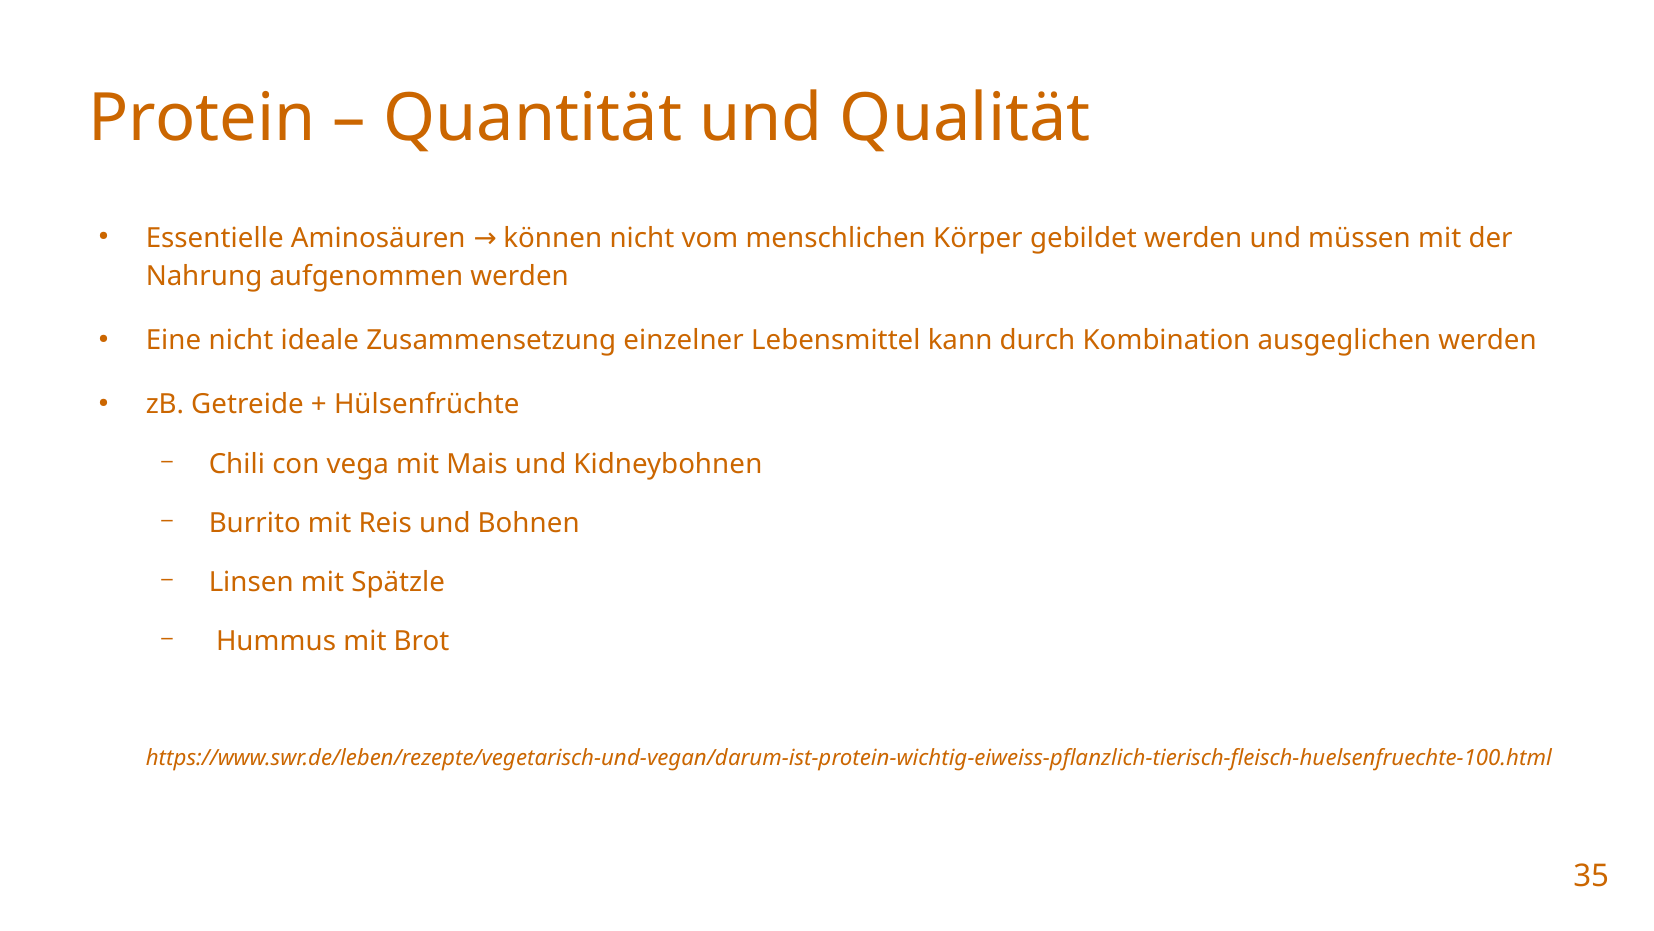

# Protein – Quantität und Qualität
Essentielle Aminosäuren → können nicht vom menschlichen Körper gebildet werden und müssen mit der Nahrung aufgenommen werden
Eine nicht ideale Zusammensetzung einzelner Lebensmittel kann durch Kombination ausgeglichen werden
zB. Getreide + Hülsenfrüchte
Chili con vega mit Mais und Kidneybohnen
Burrito mit Reis und Bohnen
Linsen mit Spätzle
 Hummus mit Brot
https://www.swr.de/leben/rezepte/vegetarisch-und-vegan/darum-ist-protein-wichtig-eiweiss-pflanzlich-tierisch-fleisch-huelsenfruechte-100.html